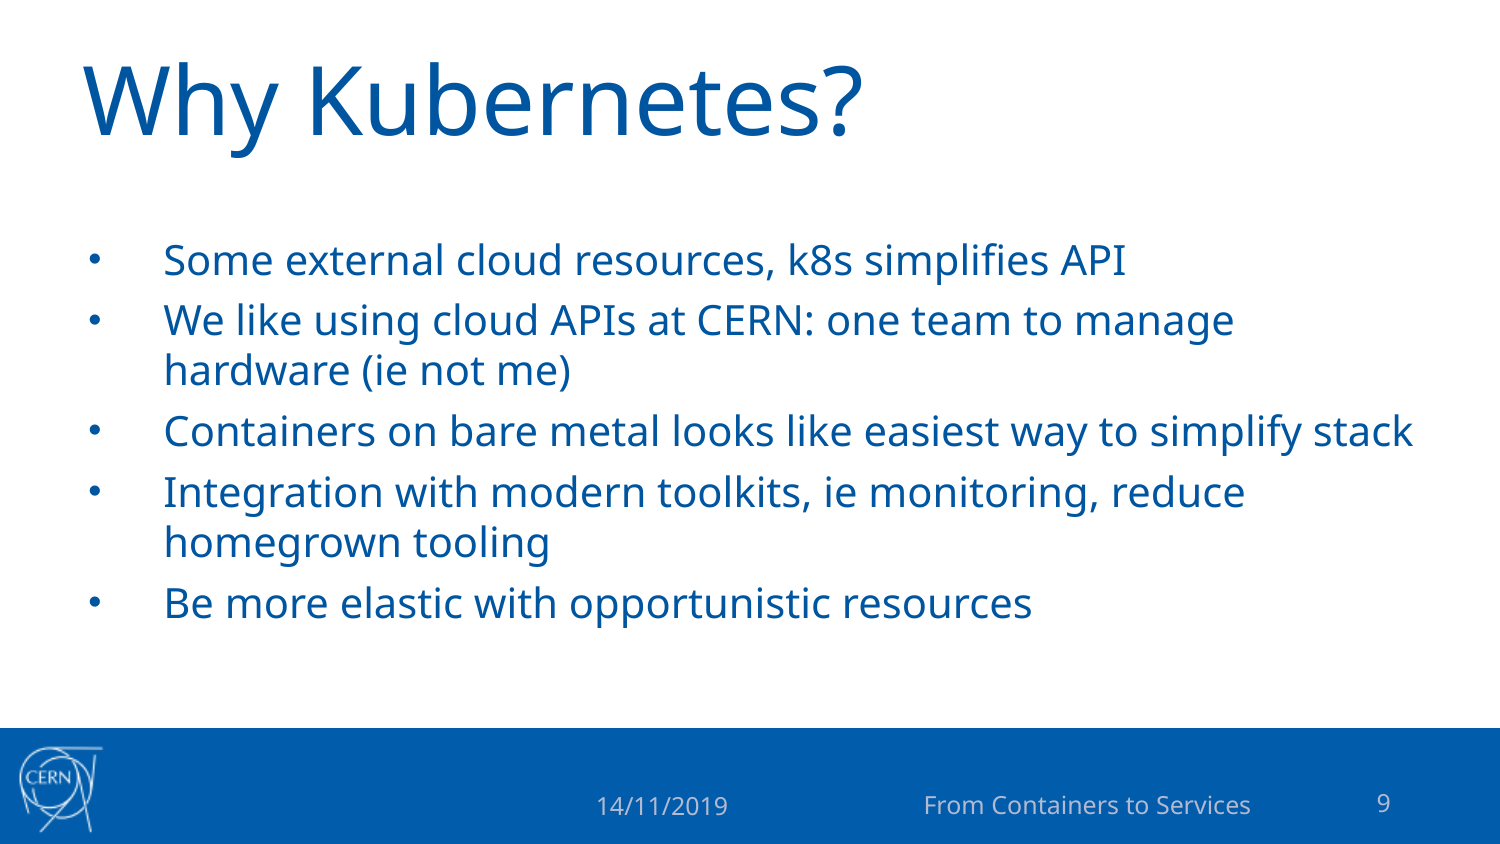

# Why Kubernetes?
Some external cloud resources, k8s simplifies API
We like using cloud APIs at CERN: one team to manage hardware (ie not me)
Containers on bare metal looks like easiest way to simplify stack
Integration with modern toolkits, ie monitoring, reduce homegrown tooling
Be more elastic with opportunistic resources
DEDICATED RESOURCES
From Containers to Services
14/11/2019